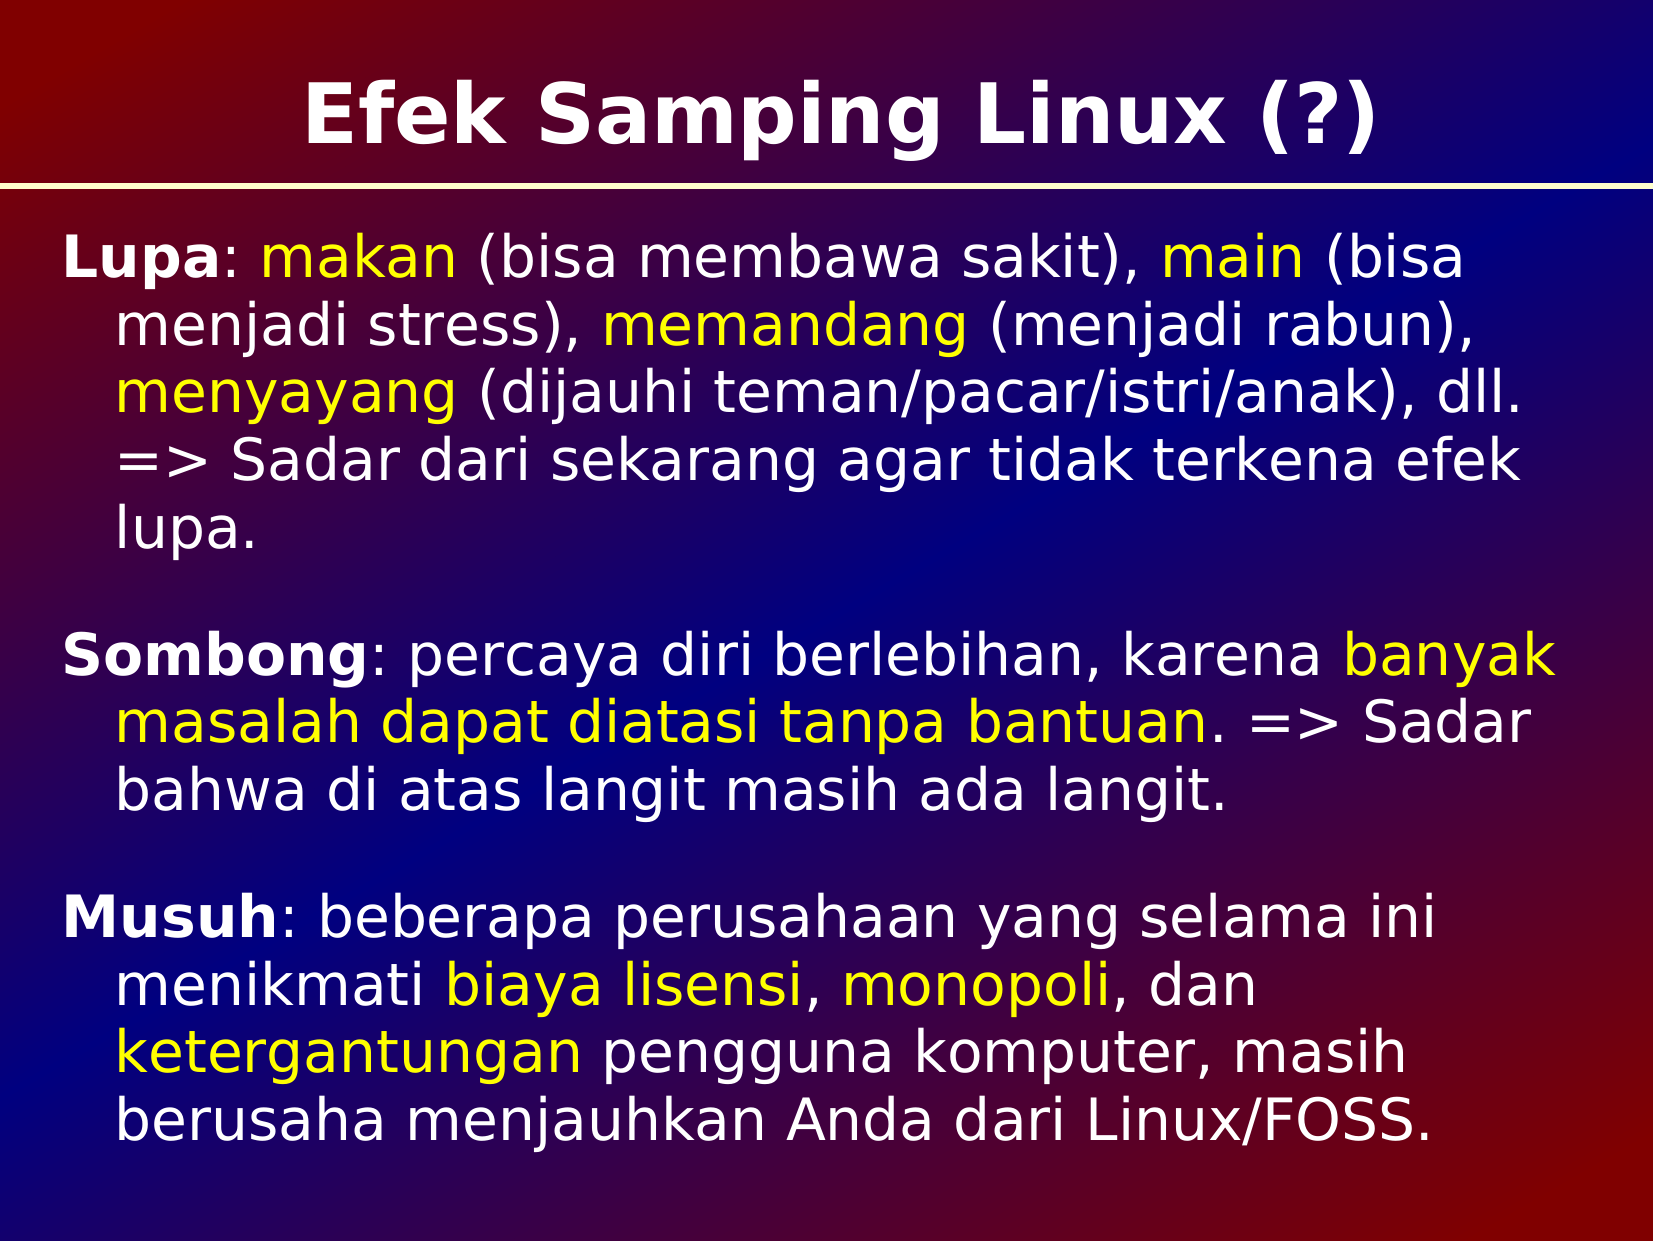

# Efek Samping Linux (?)
Lupa: makan (bisa membawa sakit), main (bisa menjadi stress), memandang (menjadi rabun), menyayang (dijauhi teman/pacar/istri/anak), dll. => Sadar dari sekarang agar tidak terkena efek lupa.
Sombong: percaya diri berlebihan, karena banyak masalah dapat diatasi tanpa bantuan. => Sadar bahwa di atas langit masih ada langit.
Musuh: beberapa perusahaan yang selama ini menikmati biaya lisensi, monopoli, dan ketergantungan pengguna komputer, masih berusaha menjauhkan Anda dari Linux/FOSS.